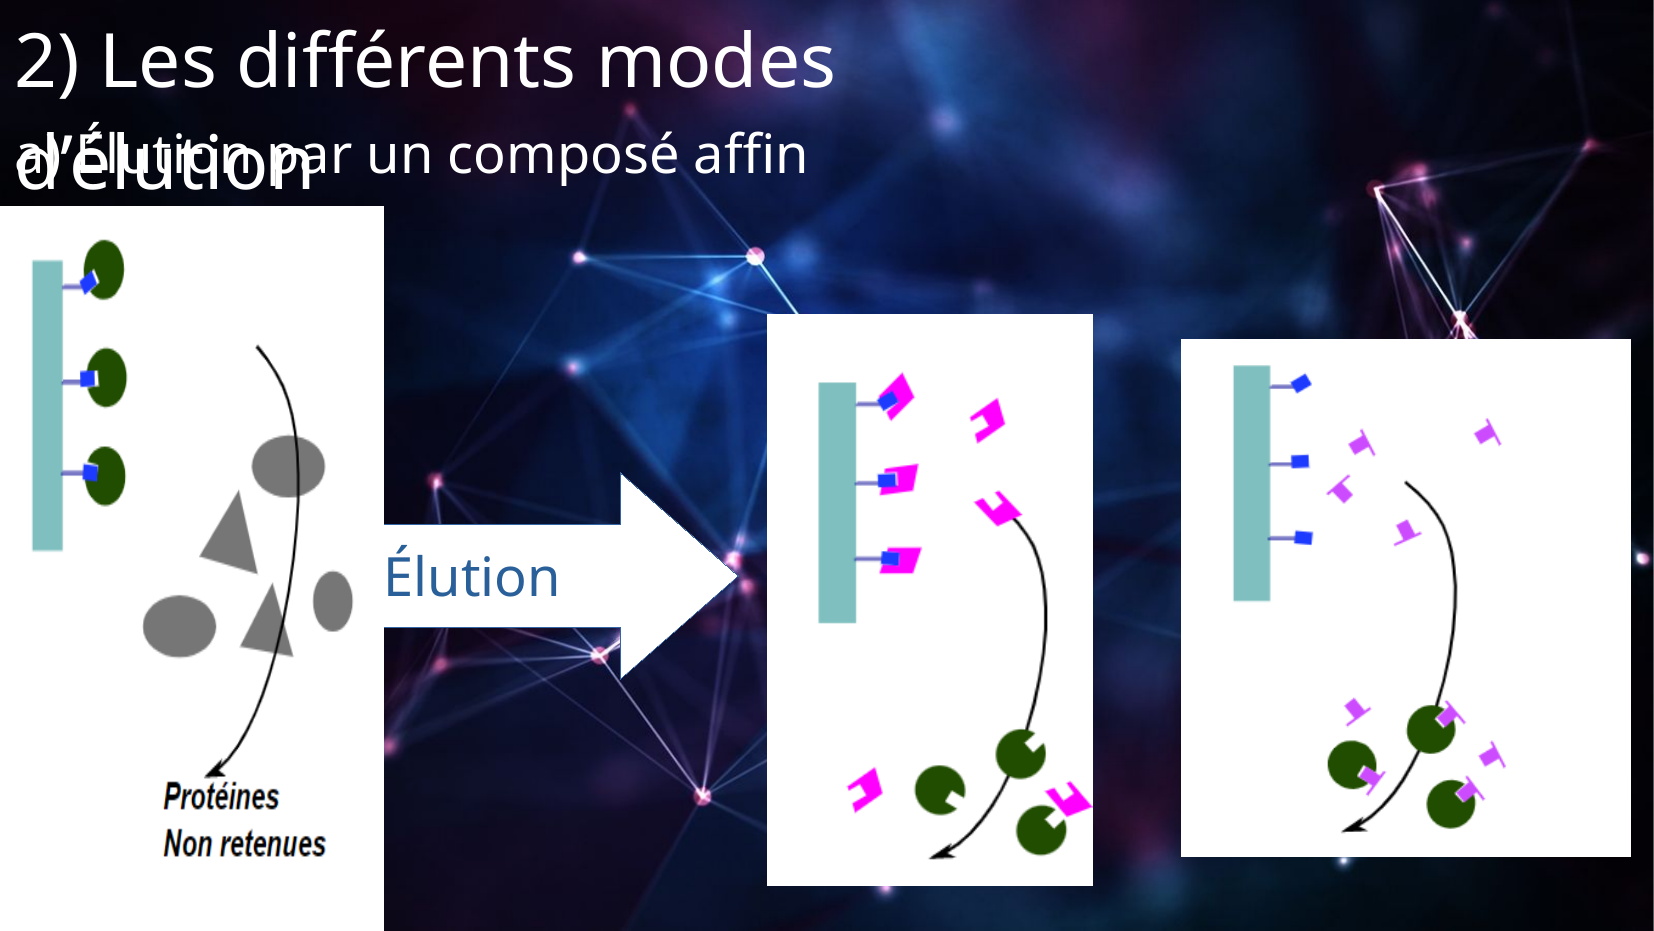

2) Les différents modes d’élution
a) Élution par un composé affin
Élution